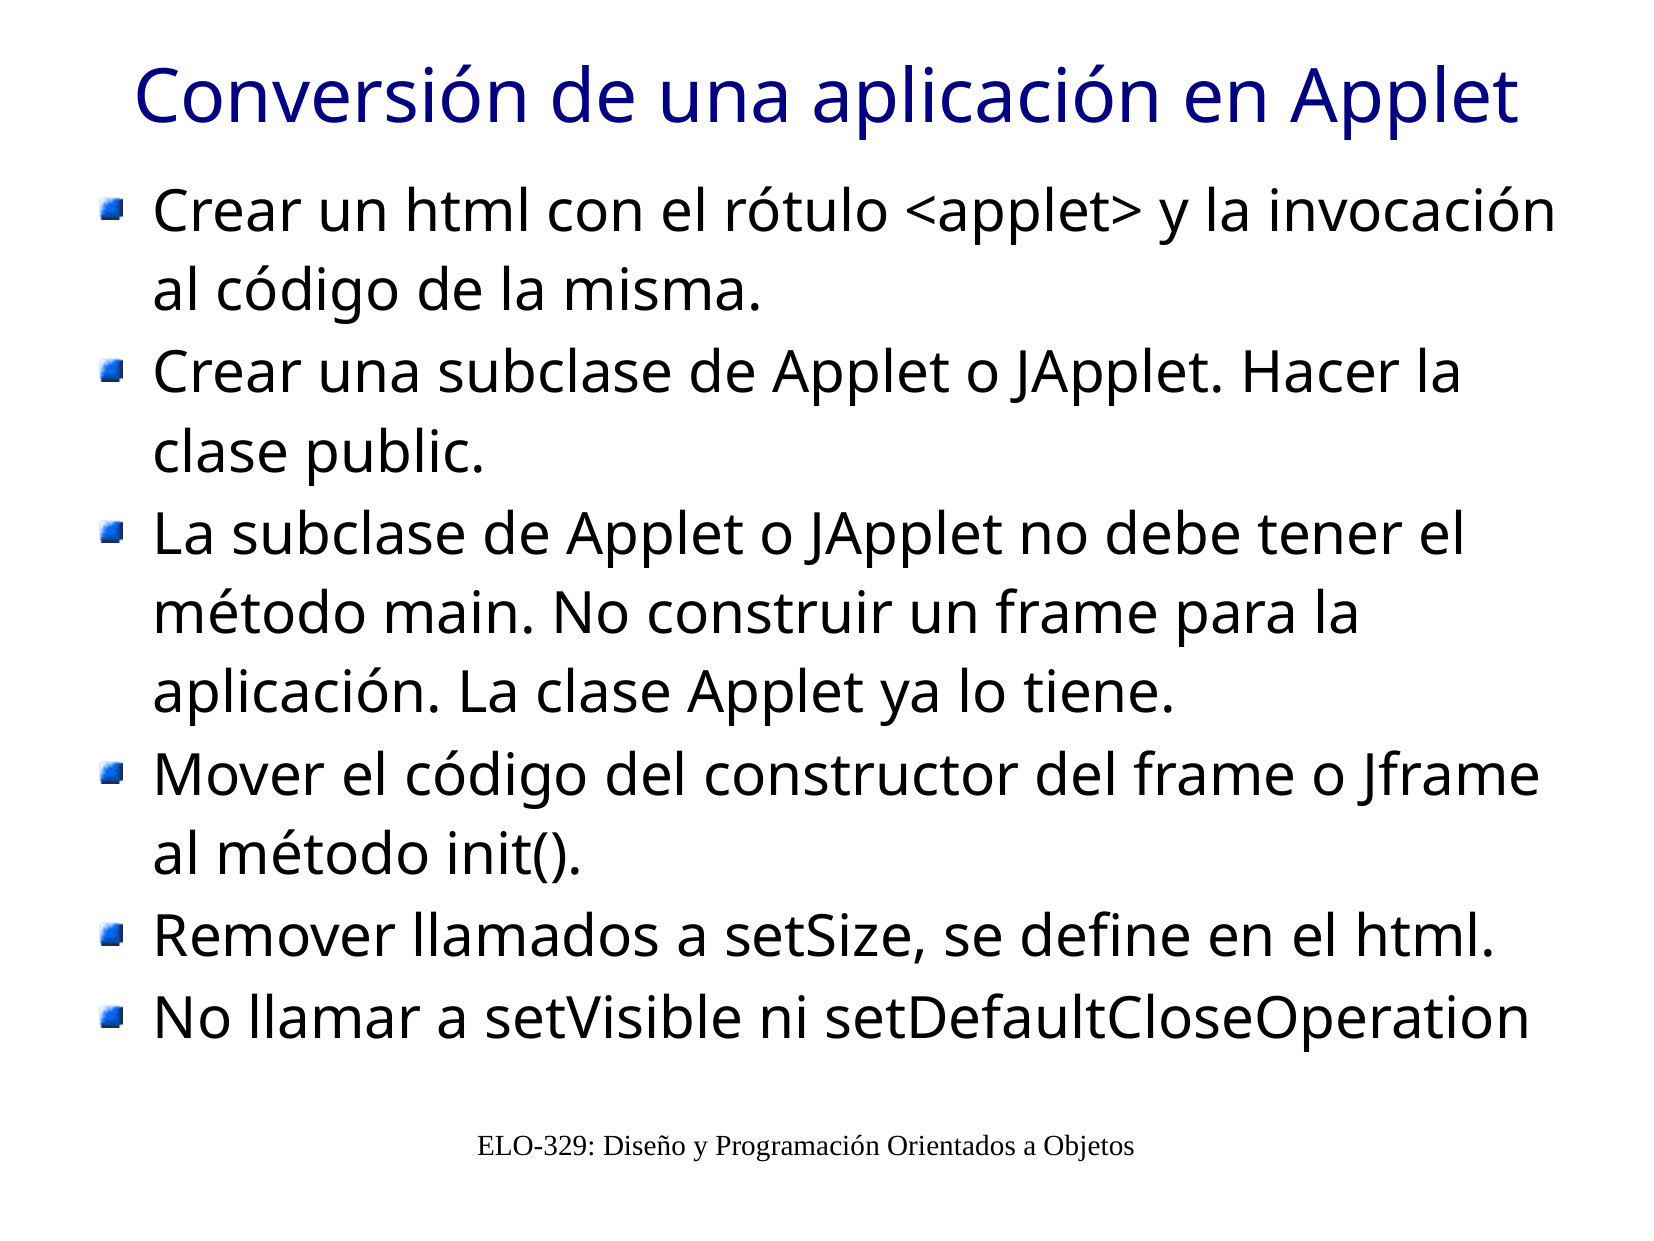

# Conversión de una aplicación en Applet
Crear un html con el rótulo <applet> y la invocación al código de la misma.
Crear una subclase de Applet o JApplet. Hacer la clase public.
La subclase de Applet o JApplet no debe tener el método main. No construir un frame para la aplicación. La clase Applet ya lo tiene.
Mover el código del constructor del frame o Jframe al método init().
Remover llamados a setSize, se define en el html.
No llamar a setVisible ni setDefaultCloseOperation